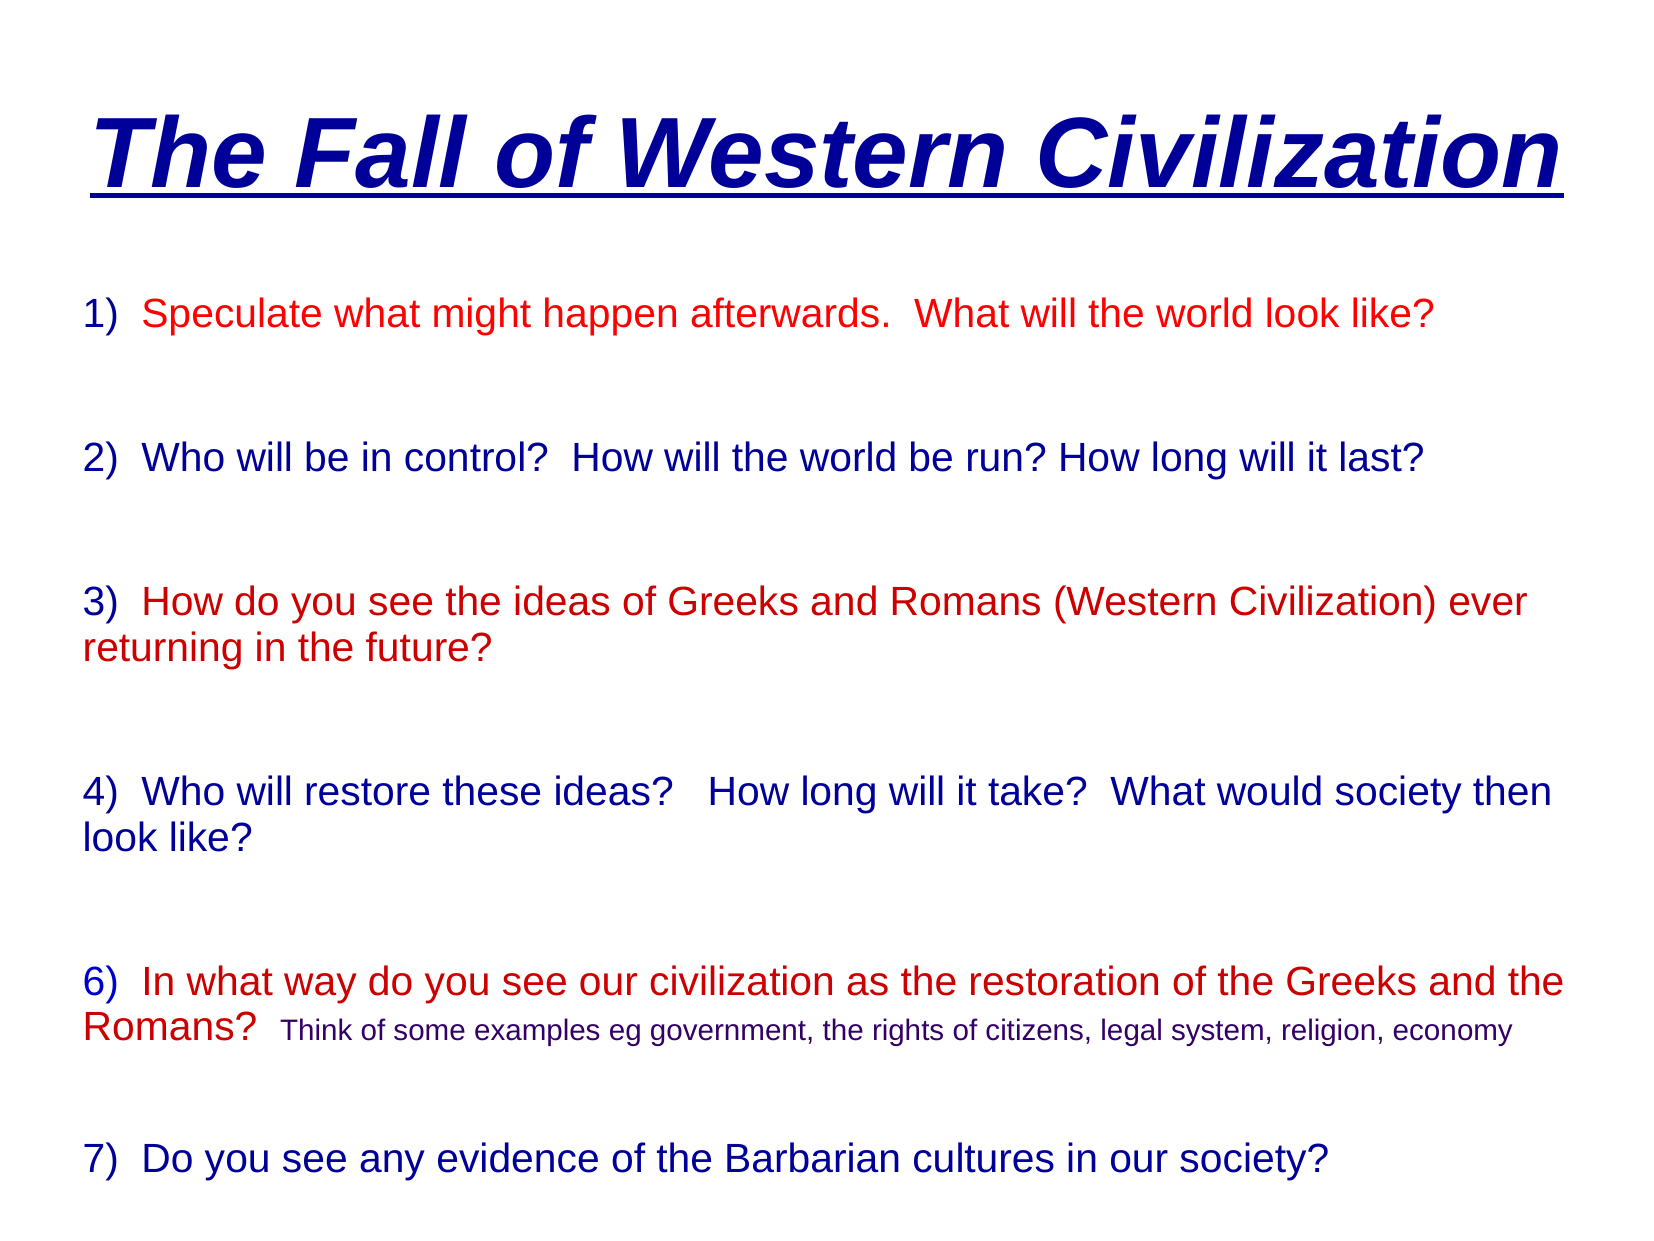

# The Fall of Western Civilization
1) Speculate what might happen afterwards. What will the world look like?
2) Who will be in control? How will the world be run? How long will it last?
3) How do you see the ideas of Greeks and Romans (Western Civilization) ever returning in the future?
4) Who will restore these ideas? How long will it take? What would society then look like?
6) In what way do you see our civilization as the restoration of the Greeks and the Romans? Think of some examples eg government, the rights of citizens, legal system, religion, economy
7) Do you see any evidence of the Barbarian cultures in our society?